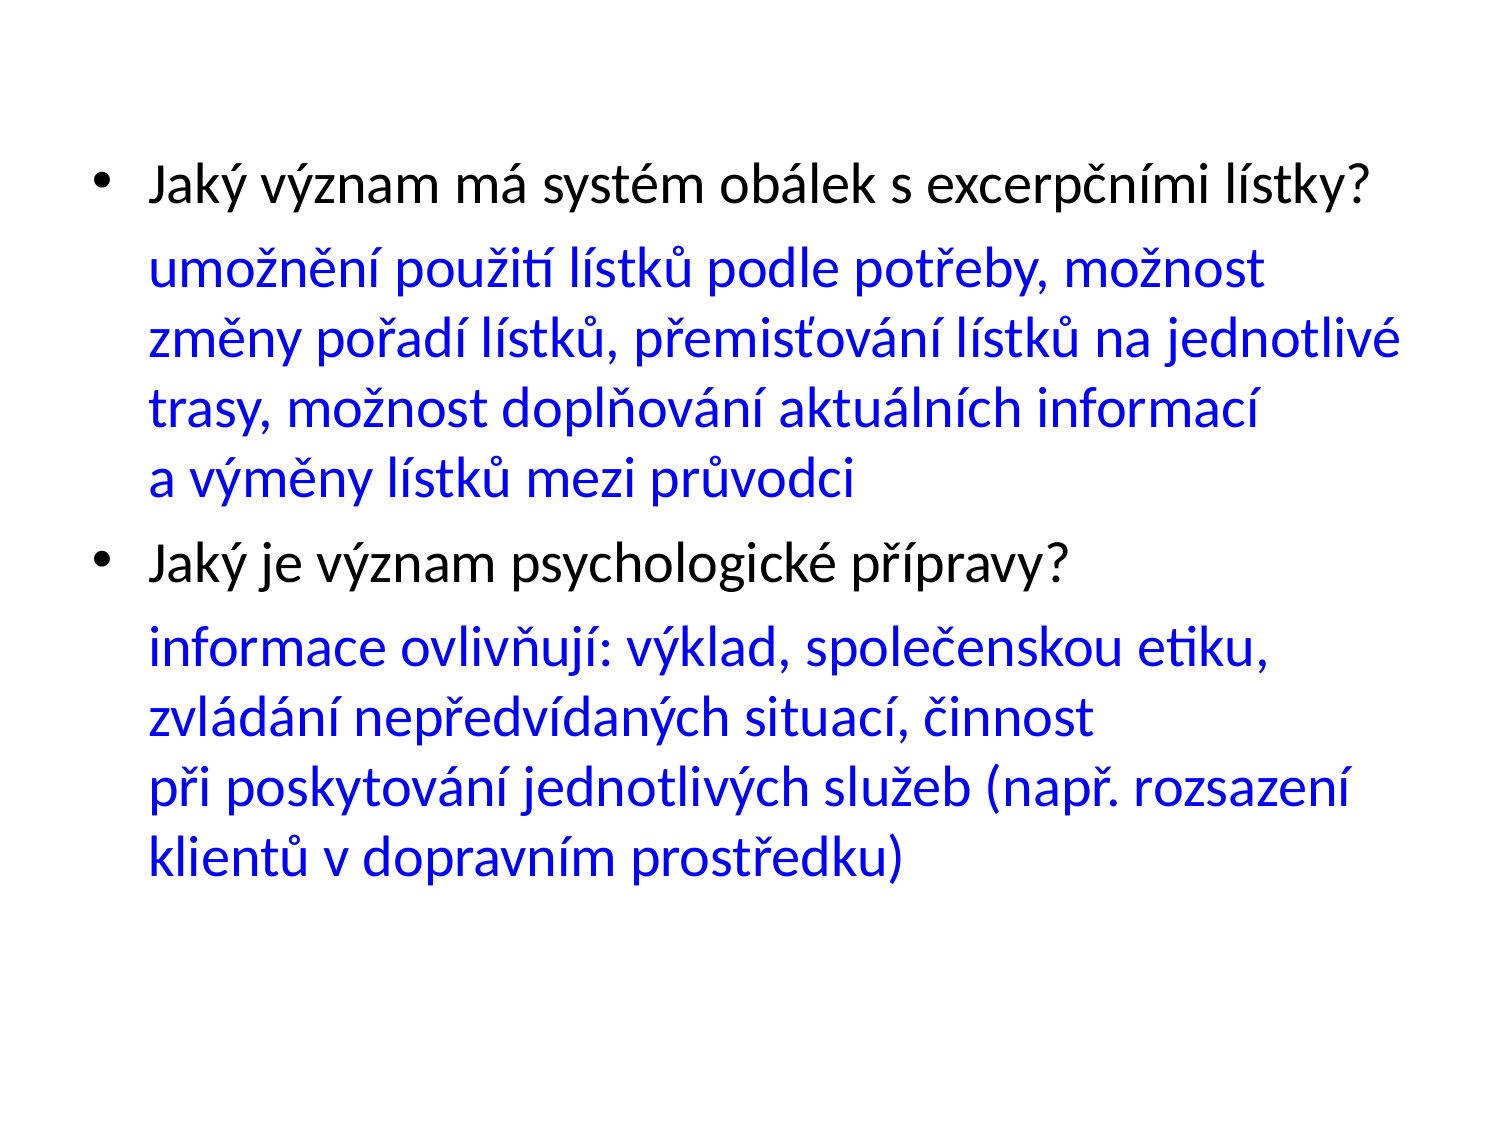

# Jaký význam má systém obálek s excerpčními lístky?
	umožnění použití lístků podle potřeby, možnost změny pořadí lístků, přemisťování lístků na jednotlivé trasy, možnost doplňování aktuálních informací
a výměny lístků mezi průvodci
Jaký je význam psychologické přípravy?
	informace ovlivňují: výklad, společenskou etiku, zvládání nepředvídaných situací, činnost
při poskytování jednotlivých služeb (např. rozsazení klientů v dopravním prostředku)